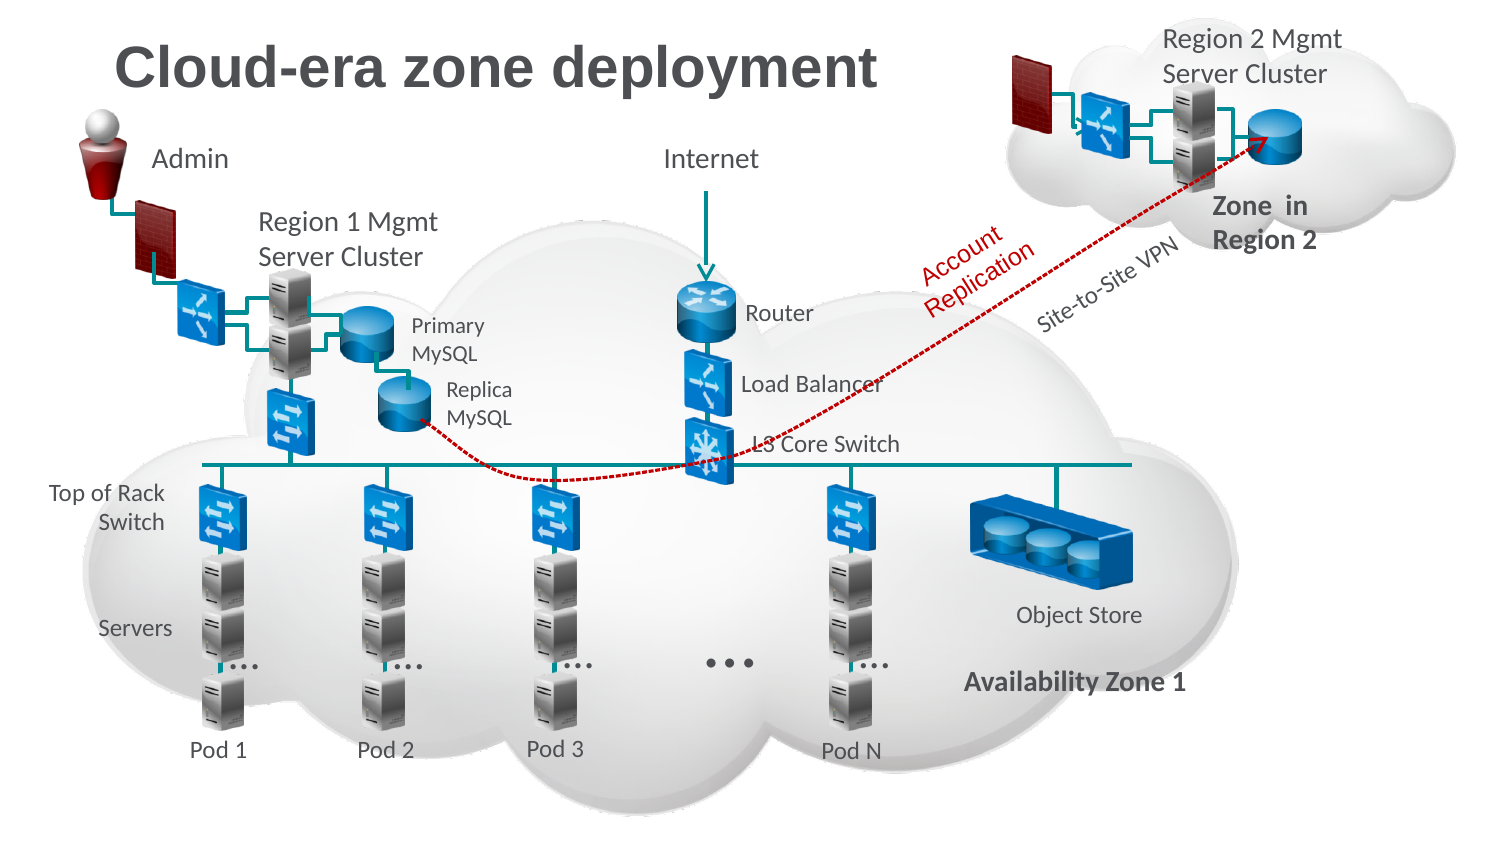

Region 2 Mgmt Server Cluster
Cloud-era zone deployment
Internet
Admin
Account
Replication
Zone in
Region 2
Region 1 Mgmt Server Cluster
Site-to-Site VPN
Router
Primary MySQL
Load Balancer
Replica MySQL
L3 Core Switch
Top of Rack Switch
…
Object Store
Servers
…
…
…
…
Availability Zone 1
Pod 3
Pod 1
Pod 2
Pod N